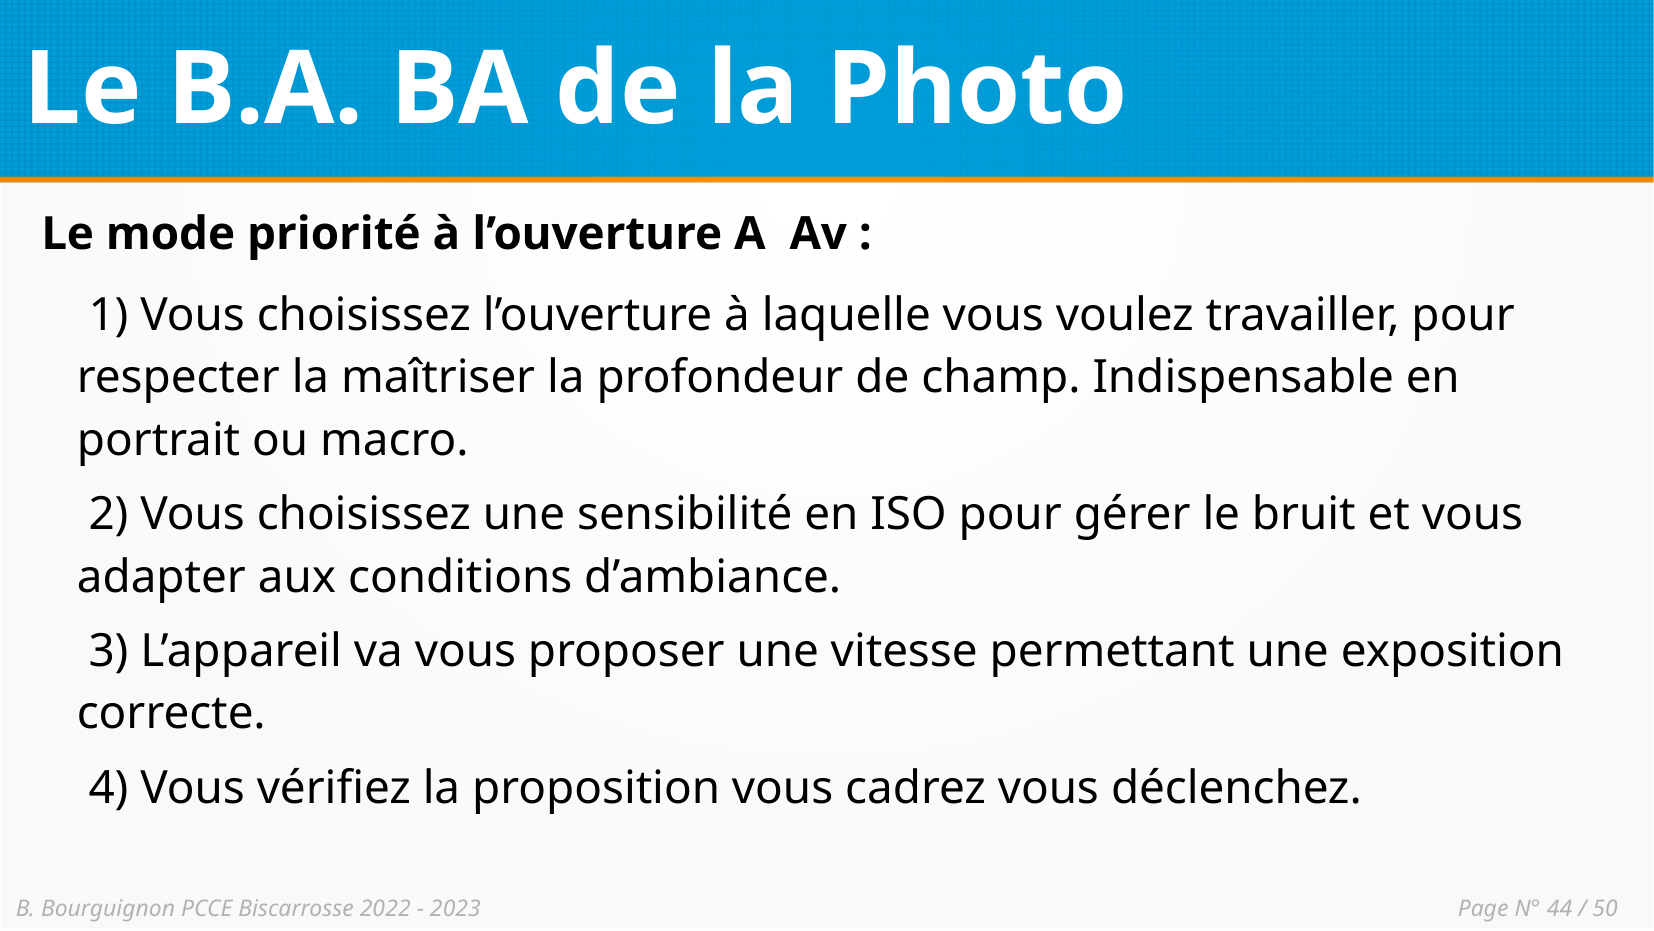

# Le B.A. BA de la Photo
Le mode priorité à l’ouverture A Av :
 Vous choisissez l’ouverture à laquelle vous voulez travailler, pour respecter la maîtriser la profondeur de champ. Indispensable en portrait ou macro.
 Vous choisissez une sensibilité en ISO pour gérer le bruit et vous adapter aux conditions d’ambiance.
 L’appareil va vous proposer une vitesse permettant une exposition correcte.
 Vous vérifiez la proposition vous cadrez vous déclenchez.